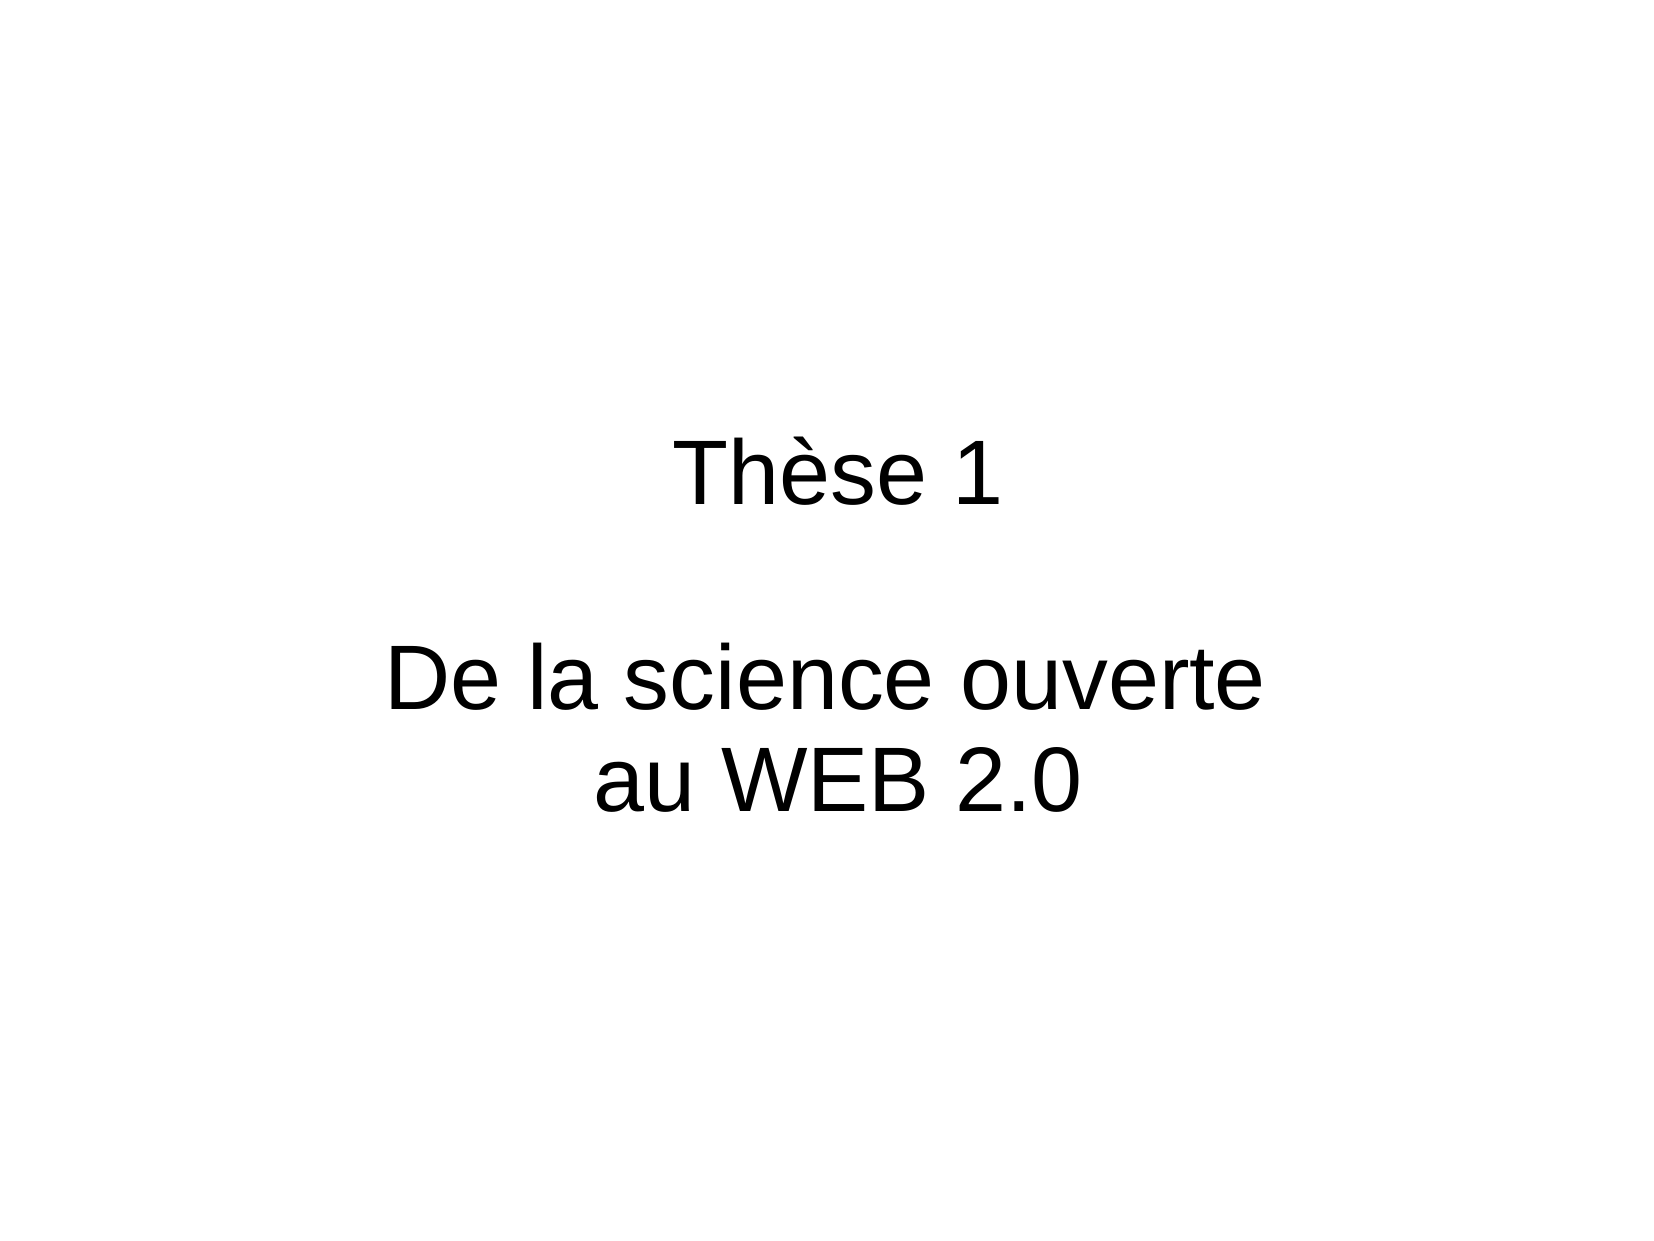

# Thèse 1 De la science ouverte au WEB 2.0